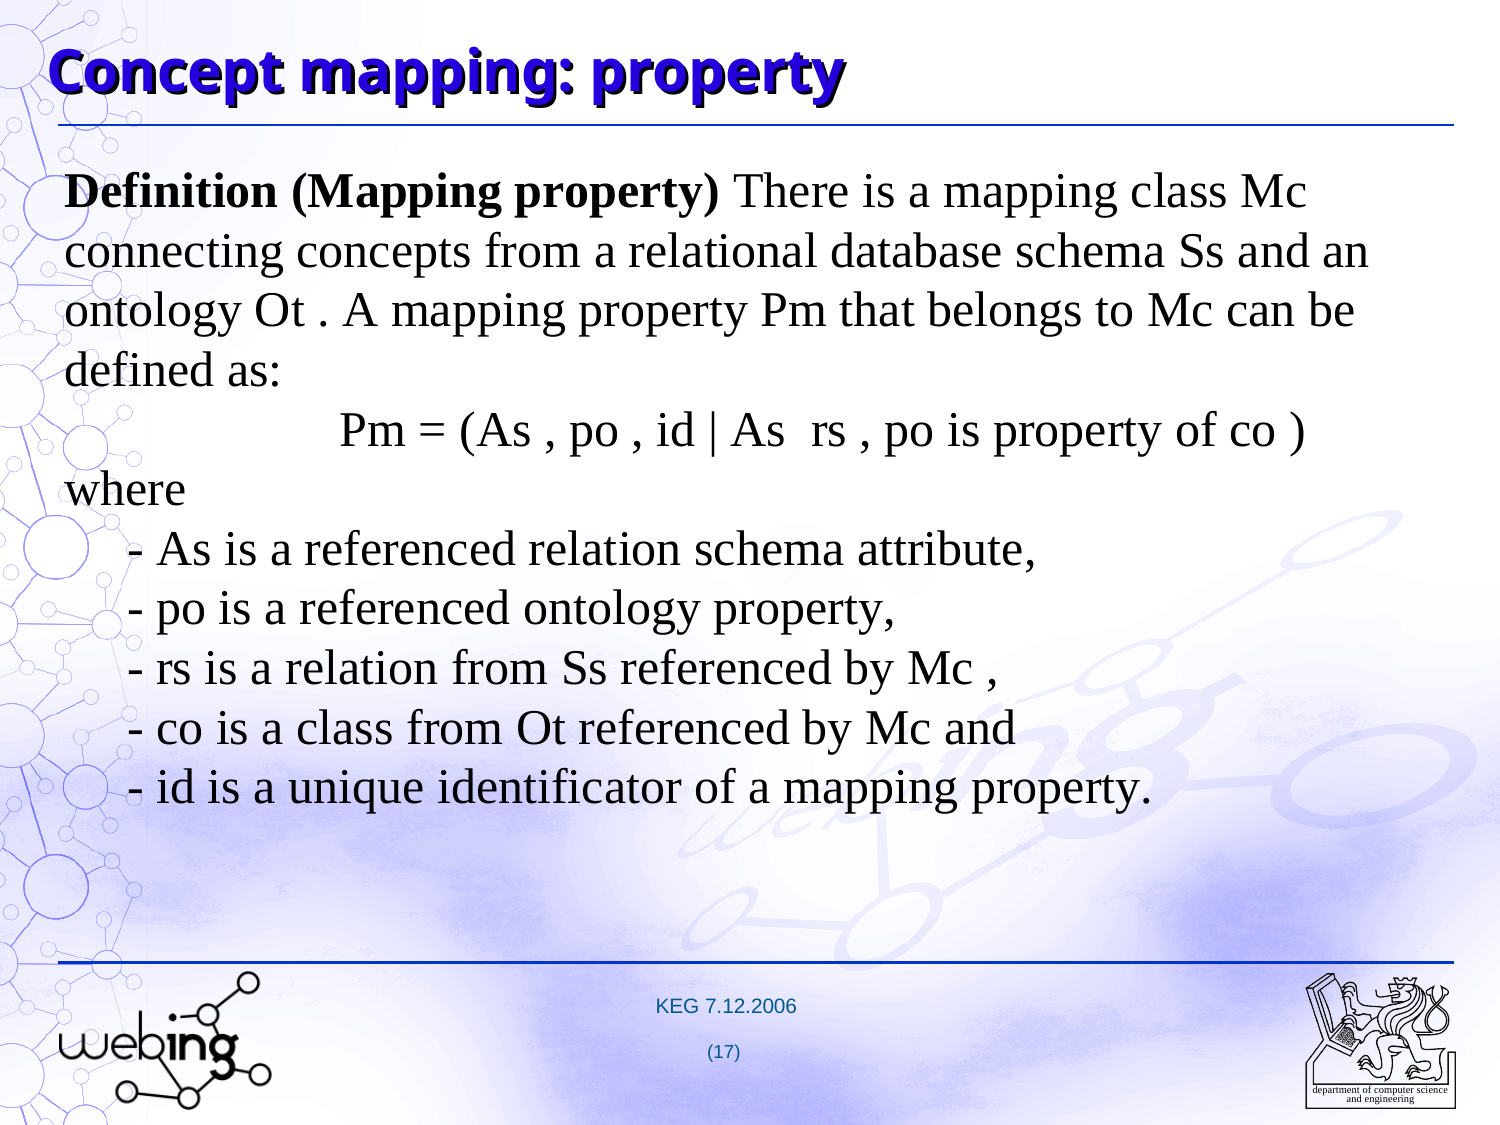

# Concept mapping: property
Definition (Mapping property) There is a mapping class Mc connecting concepts from a relational database schema Ss and an ontology Ot . A mapping property Pm that belongs to Mc can be defined as:
 Pm = (As , po , id | As rs , po is property of co )
where
 - As is a referenced relation schema attribute,
 - po is a referenced ontology property,
 - rs is a relation from Ss referenced by Mc ,
 - co is a class from Ot referenced by Mc and
 - id is a unique identificator of a mapping property.